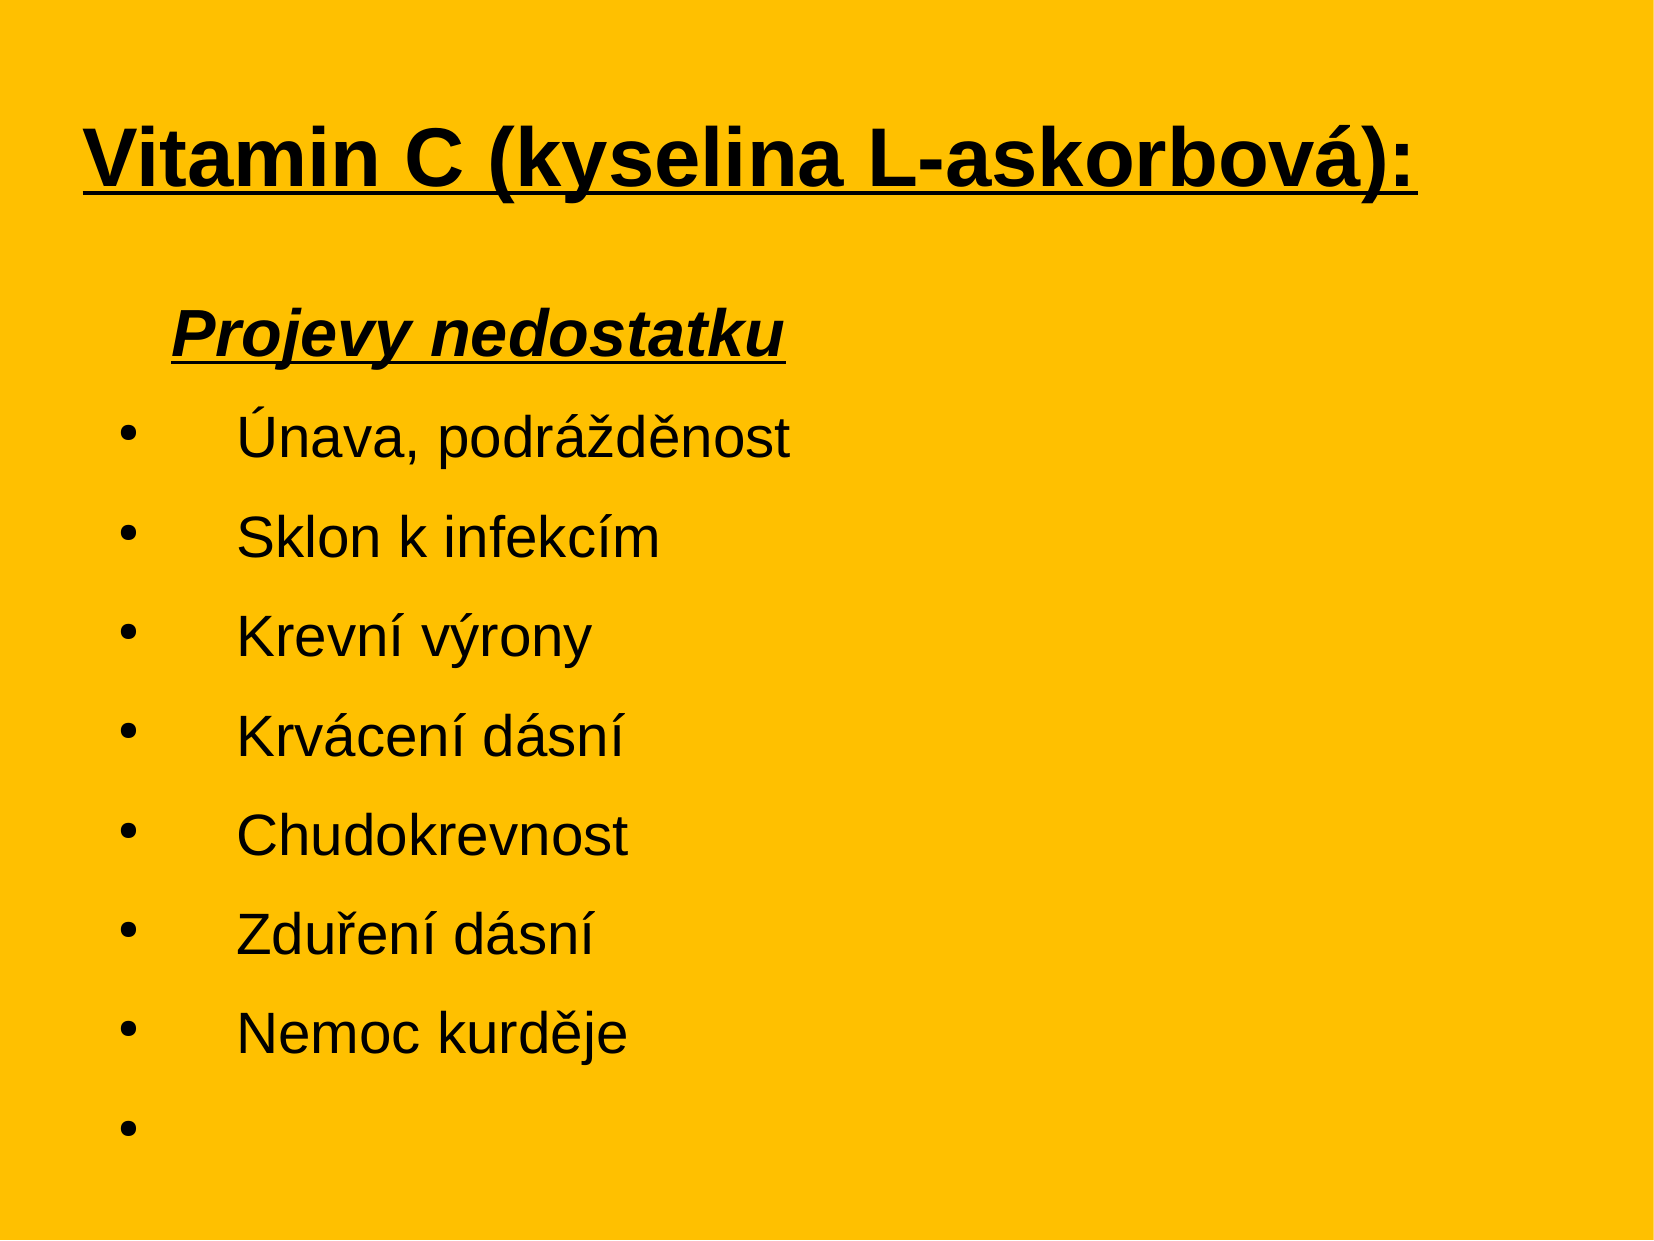

# Vitamin C (kyselina L-askorbová):
Projevy nedostatku
 Únava, podrážděnost
 Sklon k infekcím
 Krevní výrony
 Krvácení dásní
 Chudokrevnost
 Zduření dásní
 Nemoc kurděje